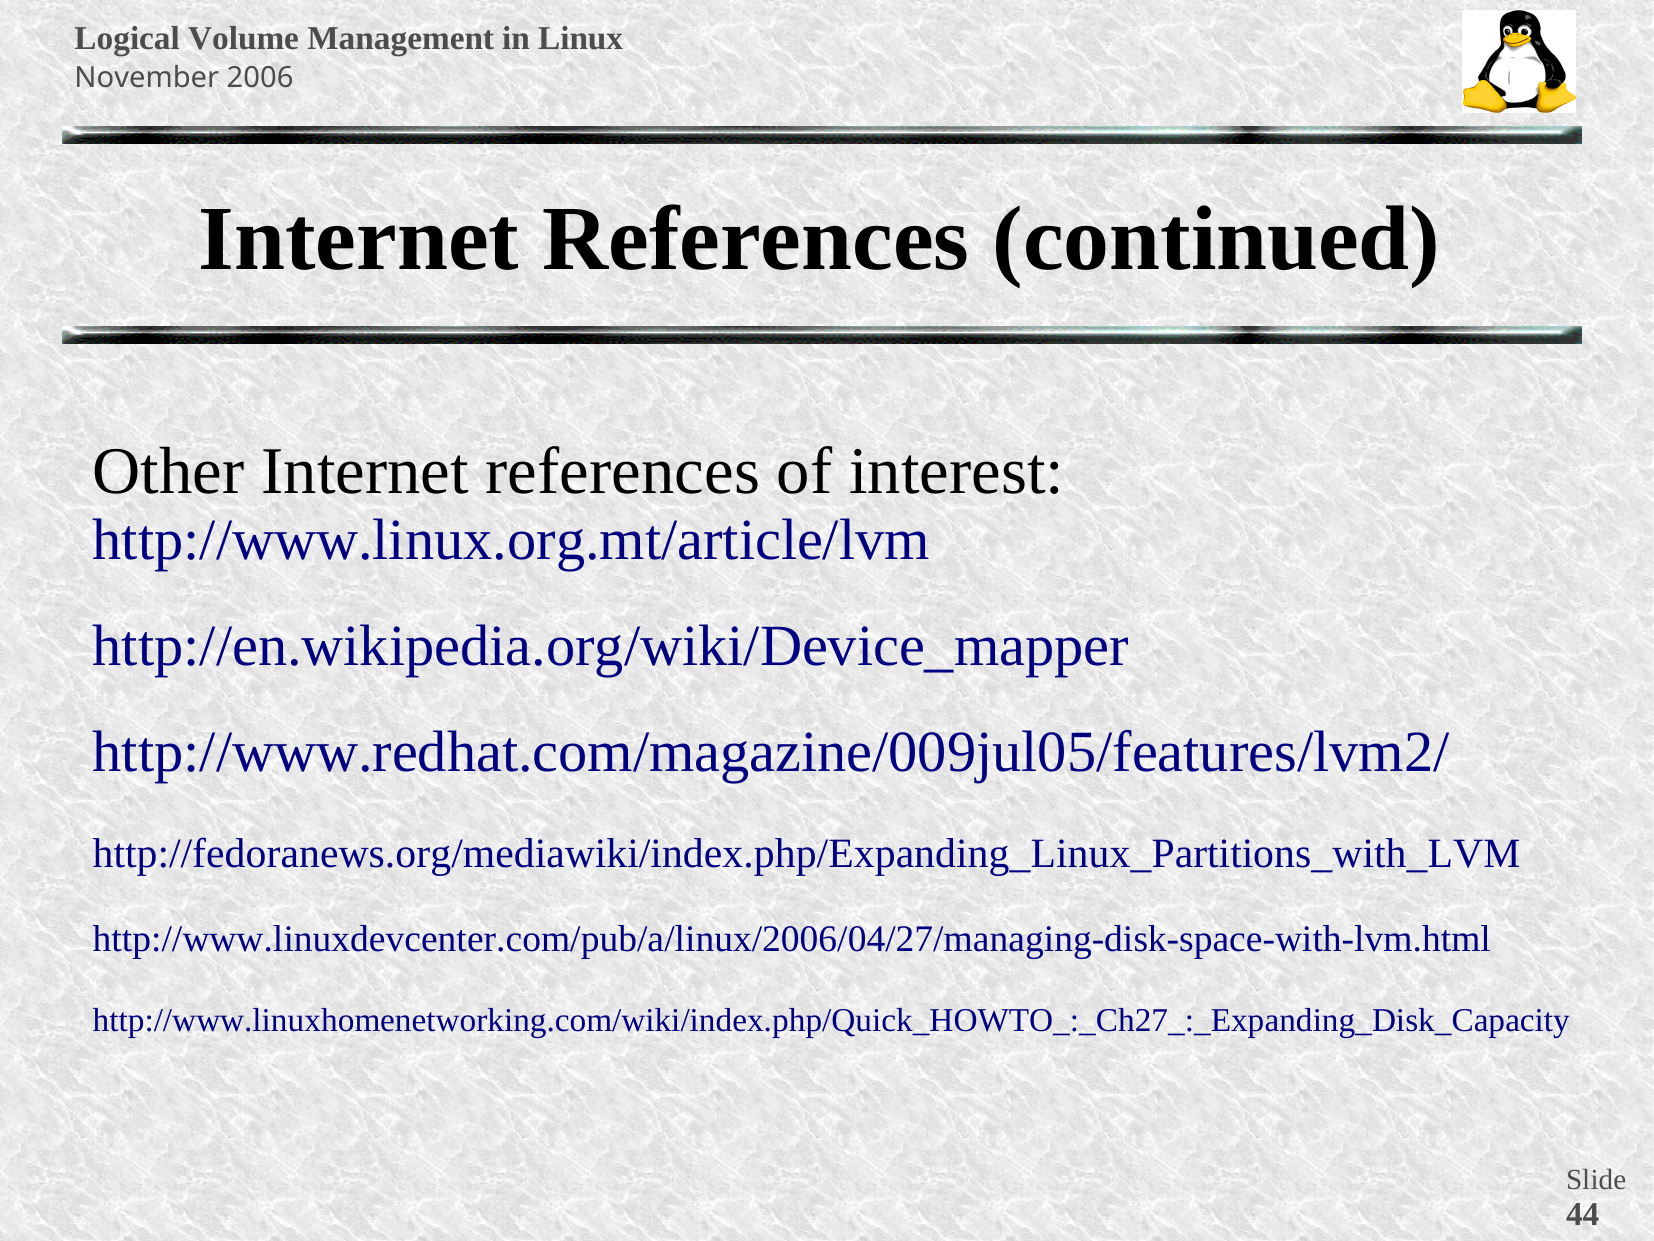

# Internet References (continued)
Other Internet references of interest:
http://www.linux.org.mt/article/lvm
http://en.wikipedia.org/wiki/Device_mapper
http://www.redhat.com/magazine/009jul05/features/lvm2/
http://fedoranews.org/mediawiki/index.php/Expanding_Linux_Partitions_with_LVM
http://www.linuxdevcenter.com/pub/a/linux/2006/04/27/managing-disk-space-with-lvm.html
http://www.linuxhomenetworking.com/wiki/index.php/Quick_HOWTO_:_Ch27_:_Expanding_Disk_Capacity